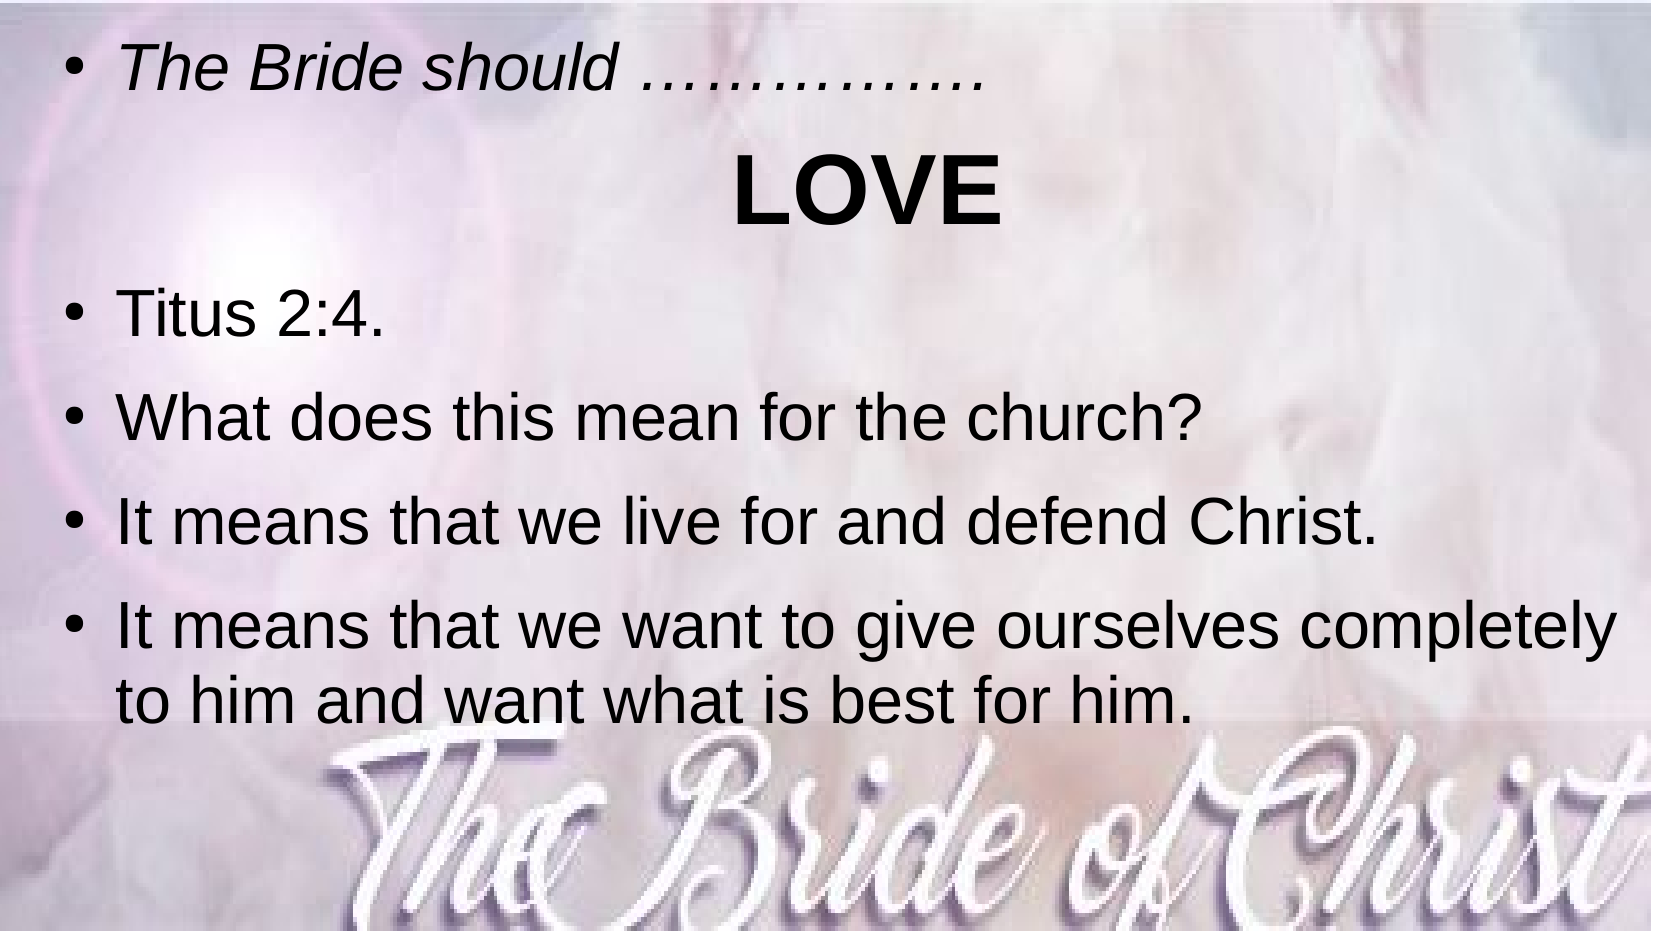

# The Bride should …………….
LOVE
Titus 2:4.
What does this mean for the church?
It means that we live for and defend Christ.
It means that we want to give ourselves completely to him and want what is best for him.